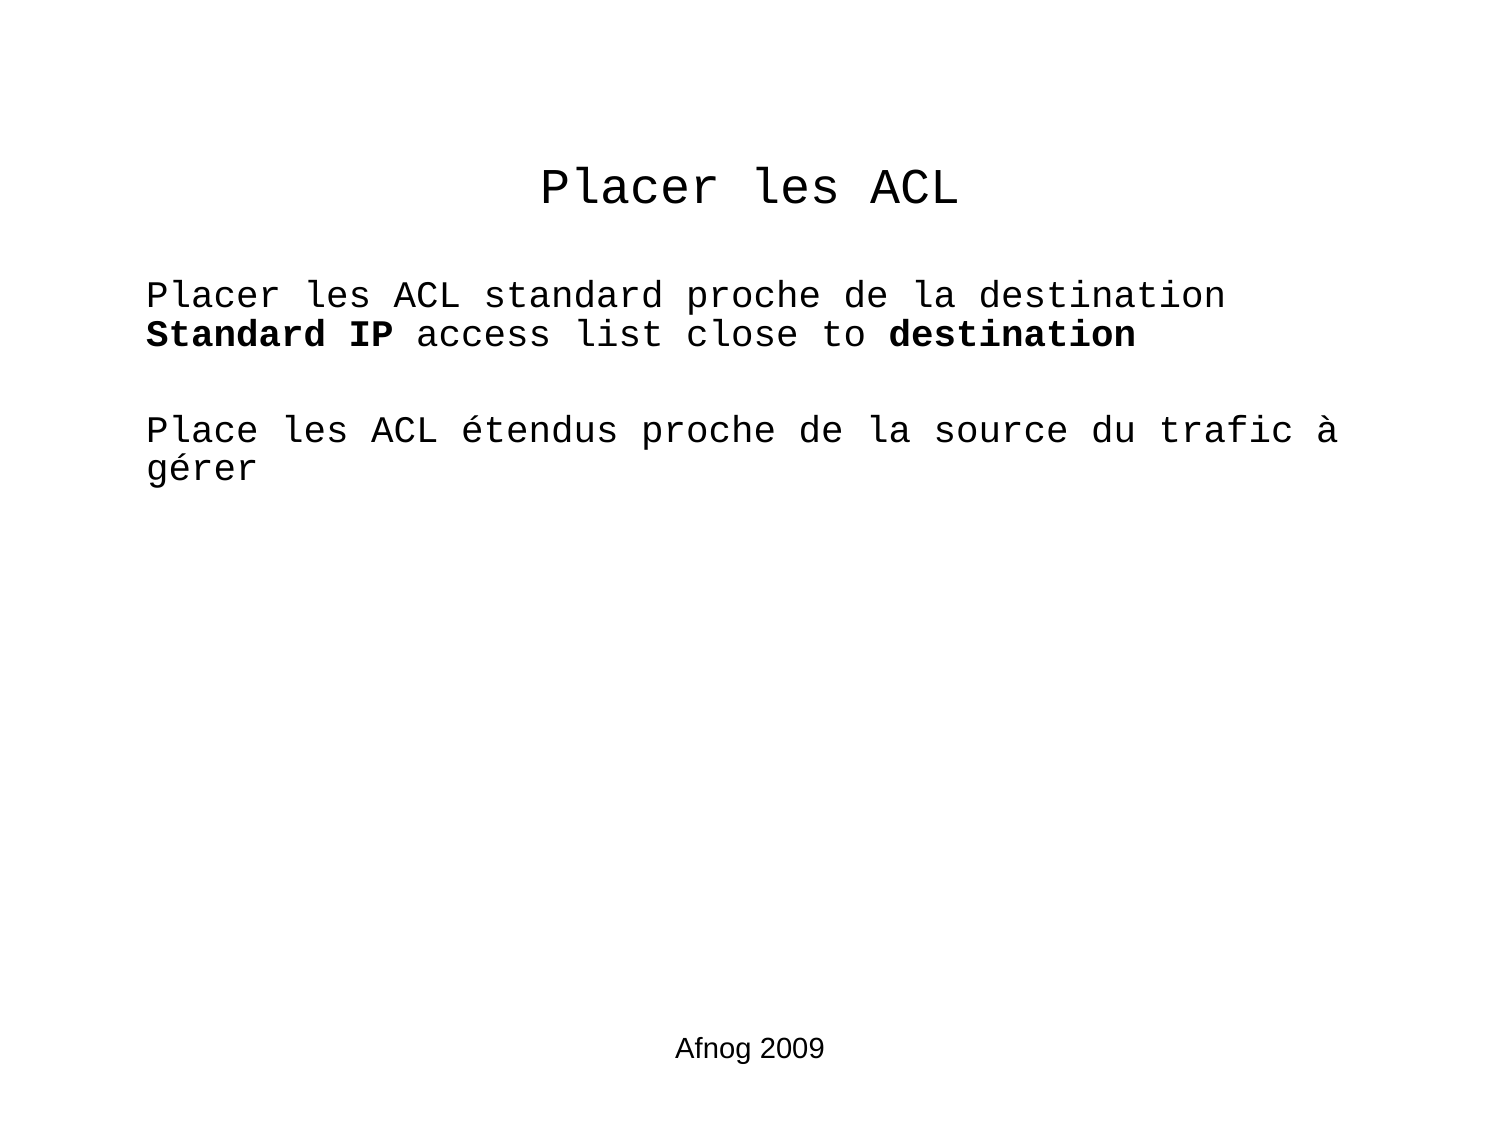

# Placer les ACL
	Placer les ACL standard proche de la destination Standard IP access list close to destination
	Place les ACL étendus proche de la source du trafic à gérer
Afnog 2009